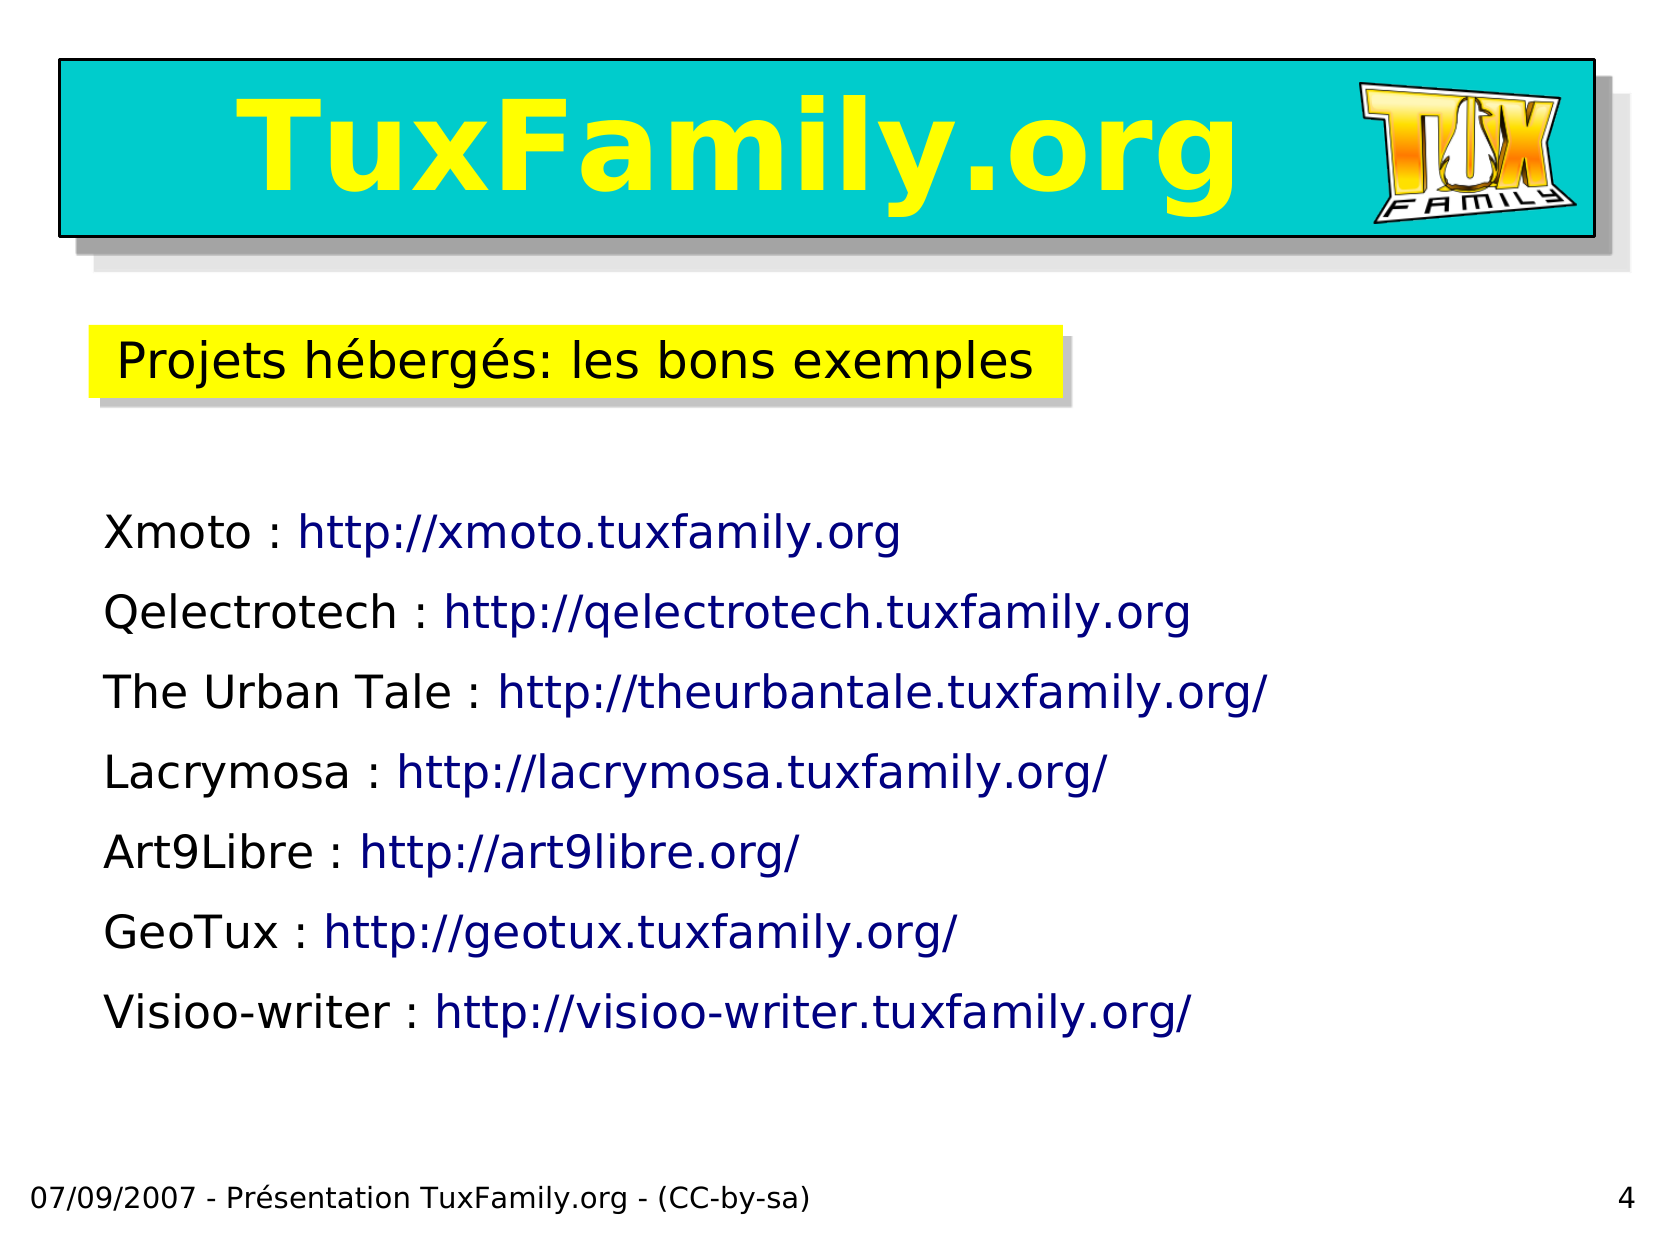

Projets hébergés: les bons exemples
Xmoto : http://xmoto.tuxfamily.org
Qelectrotech : http://qelectrotech.tuxfamily.org
The Urban Tale : http://theurbantale.tuxfamily.org/
Lacrymosa : http://lacrymosa.tuxfamily.org/
Art9Libre : http://art9libre.org/
GeoTux : http://geotux.tuxfamily.org/
Visioo-writer : http://visioo-writer.tuxfamily.org/
4